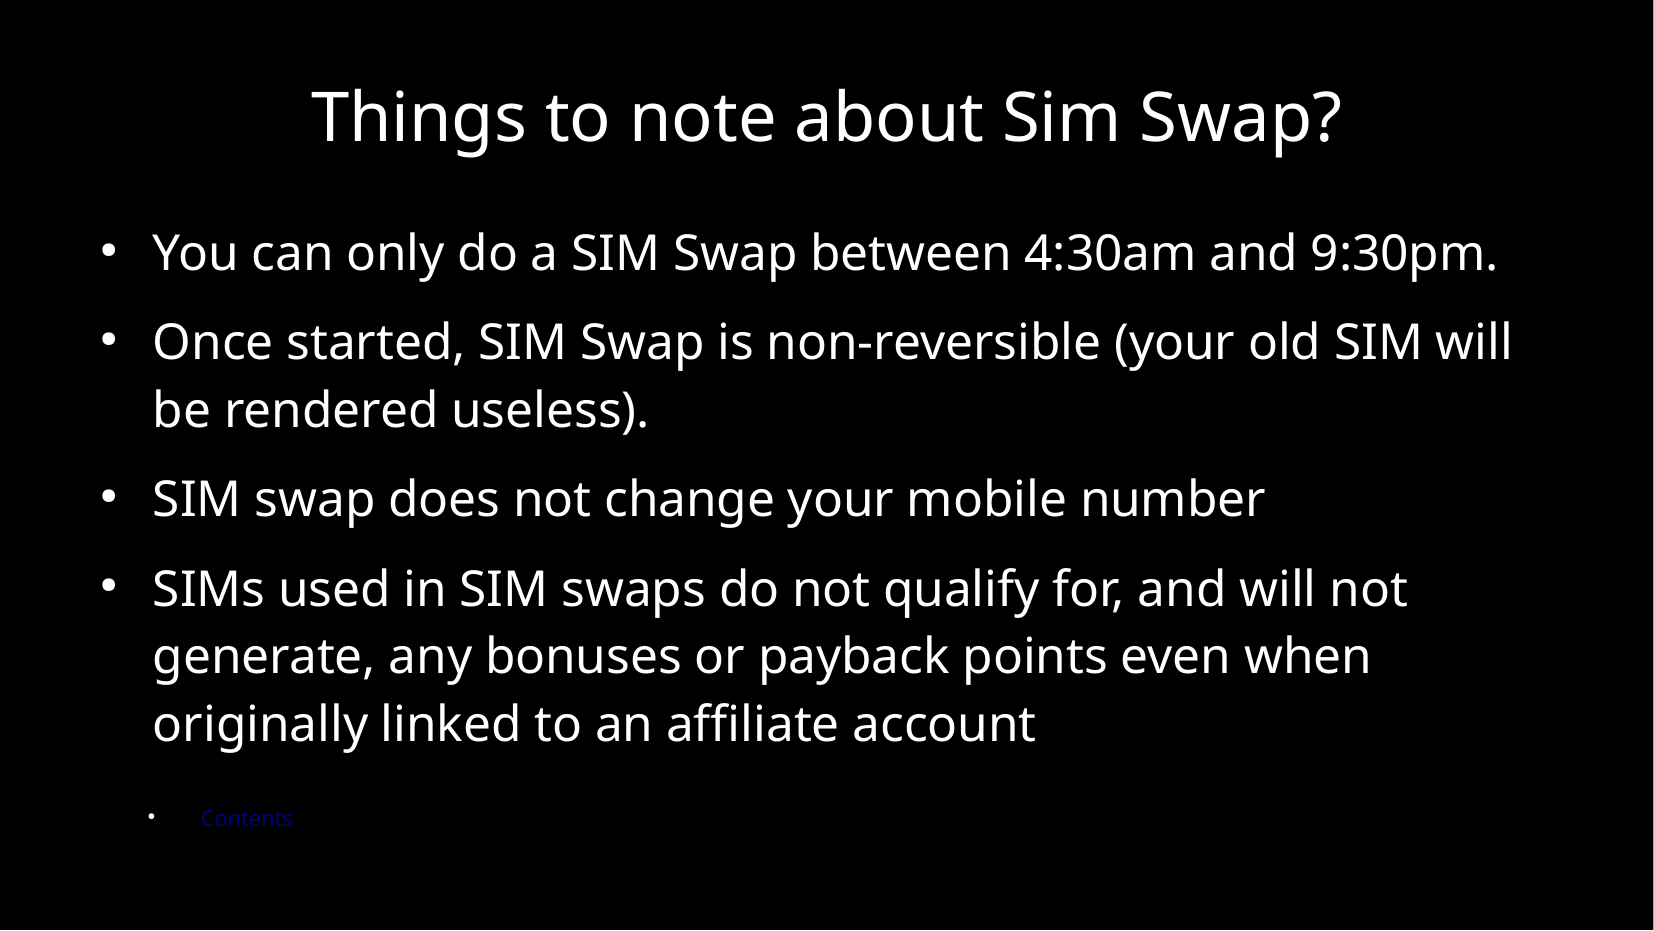

# Things to note about Sim Swap?
You can only do a SIM Swap between 4:30am and 9:30pm.
Once started, SIM Swap is non-reversible (your old SIM will be rendered useless).
SIM swap does not change your mobile number
SIMs used in SIM swaps do not qualify for, and will not generate, any bonuses or payback points even when originally linked to an affiliate account
Contents